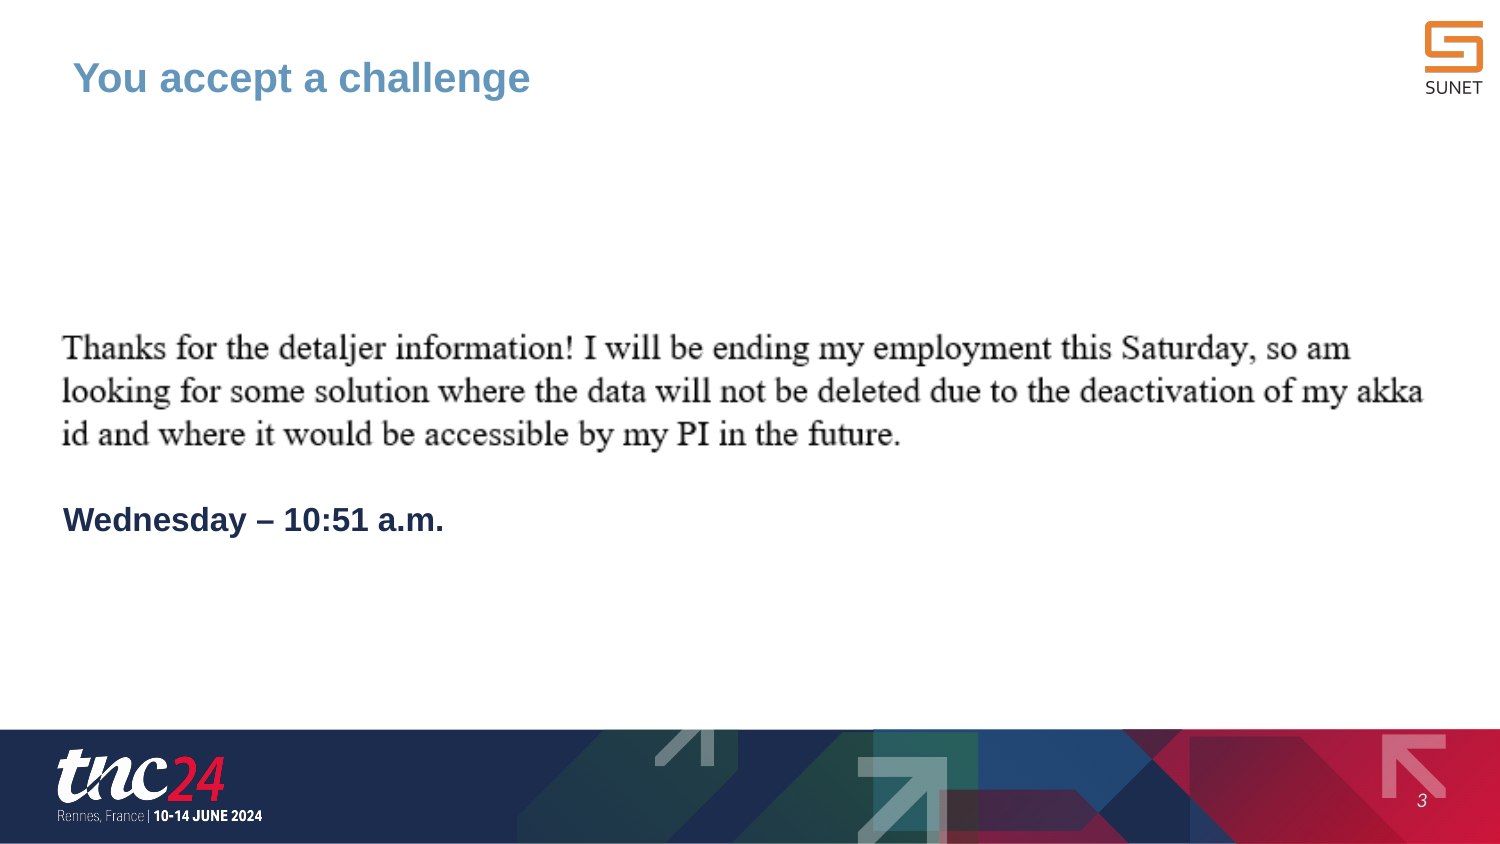

# You accept a challenge
Wednesday – 10:51 a.m.
3